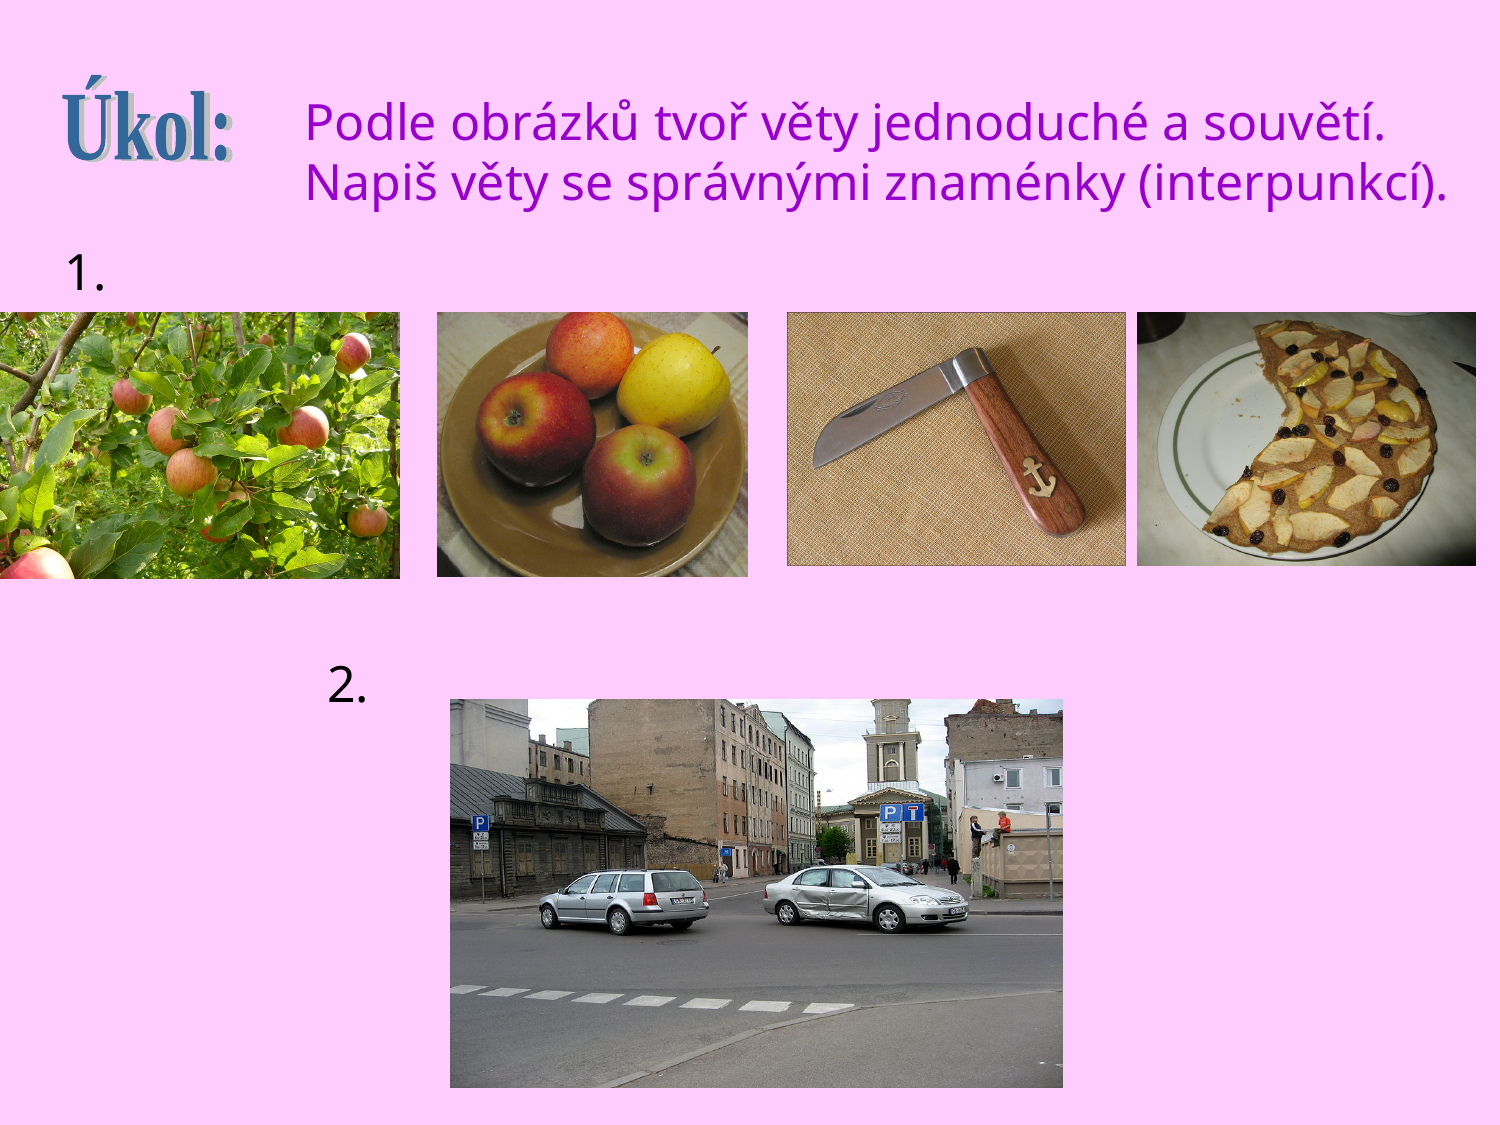

Úkol:
Podle obrázků tvoř věty jednoduché a souvětí.
Napiš věty se správnými znaménky (interpunkcí).
1.
2.